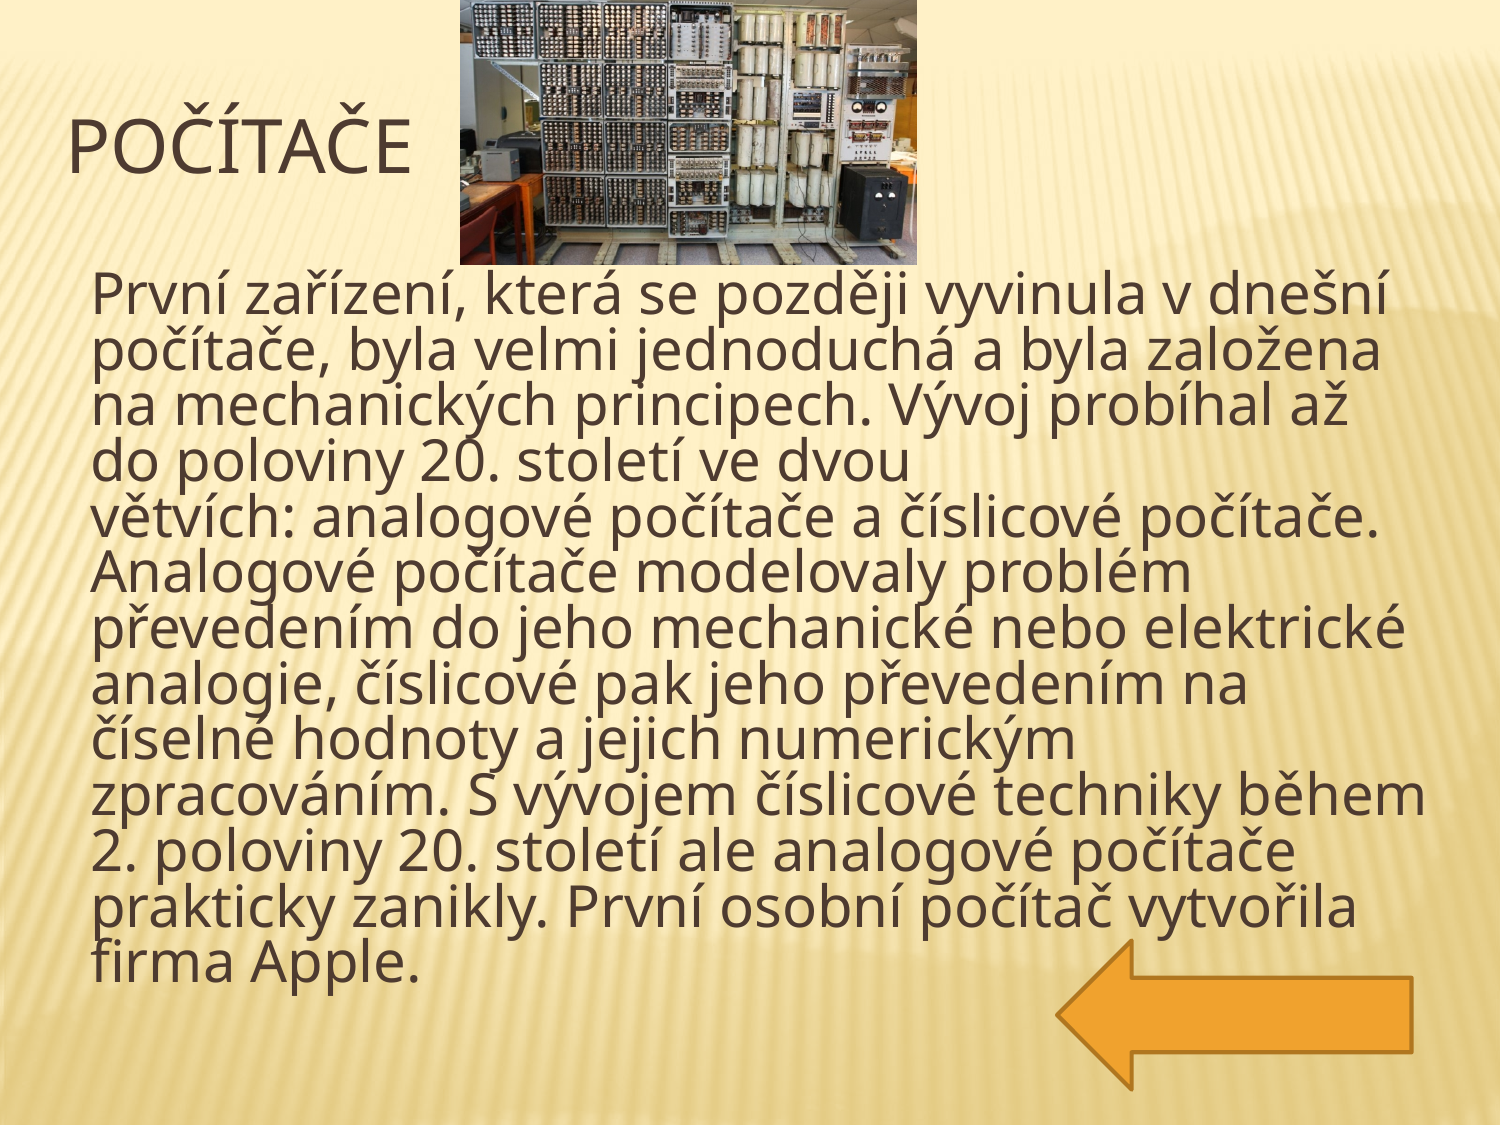

# počítače
První zařízení, která se později vyvinula v dnešní počítače, byla velmi jednoduchá a byla založena na mechanických principech. Vývoj probíhal až do poloviny 20. století ve dvou větvích: analogové počítače a číslicové počítače. Analogové počítače modelovaly problém převedením do jeho mechanické nebo elektrické analogie, číslicové pak jeho převedením na číselné hodnoty a jejich numerickým zpracováním. S vývojem číslicové techniky během 2. poloviny 20. století ale analogové počítače prakticky zanikly. První osobní počítač vytvořila firma Apple.